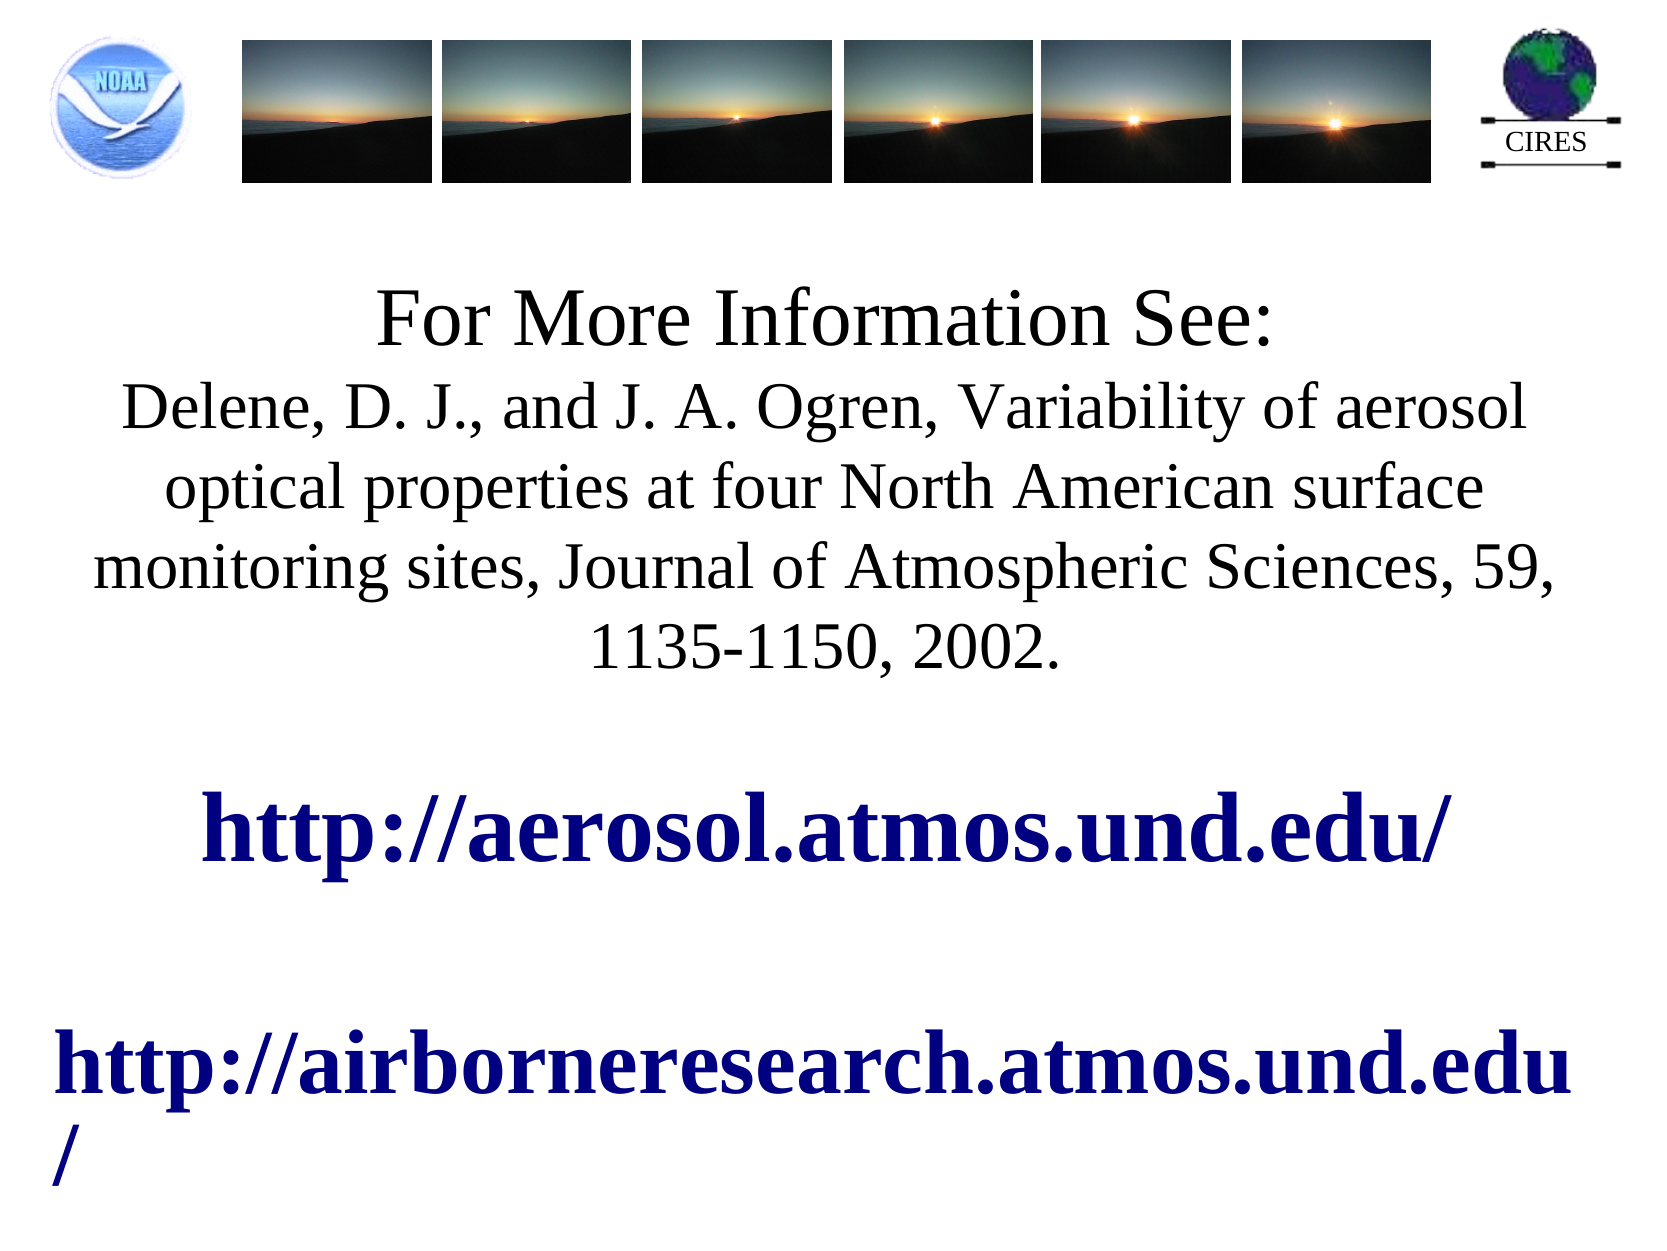

CIRES
For More Information See:
Delene, D. J., and J. A. Ogren, Variability of aerosol optical properties at four North American surface monitoring sites, Journal of Atmospheric Sciences, 59, 1135-1150, 2002.
http://aerosol.atmos.und.edu/
http://airborneresearch.atmos.und.edu/